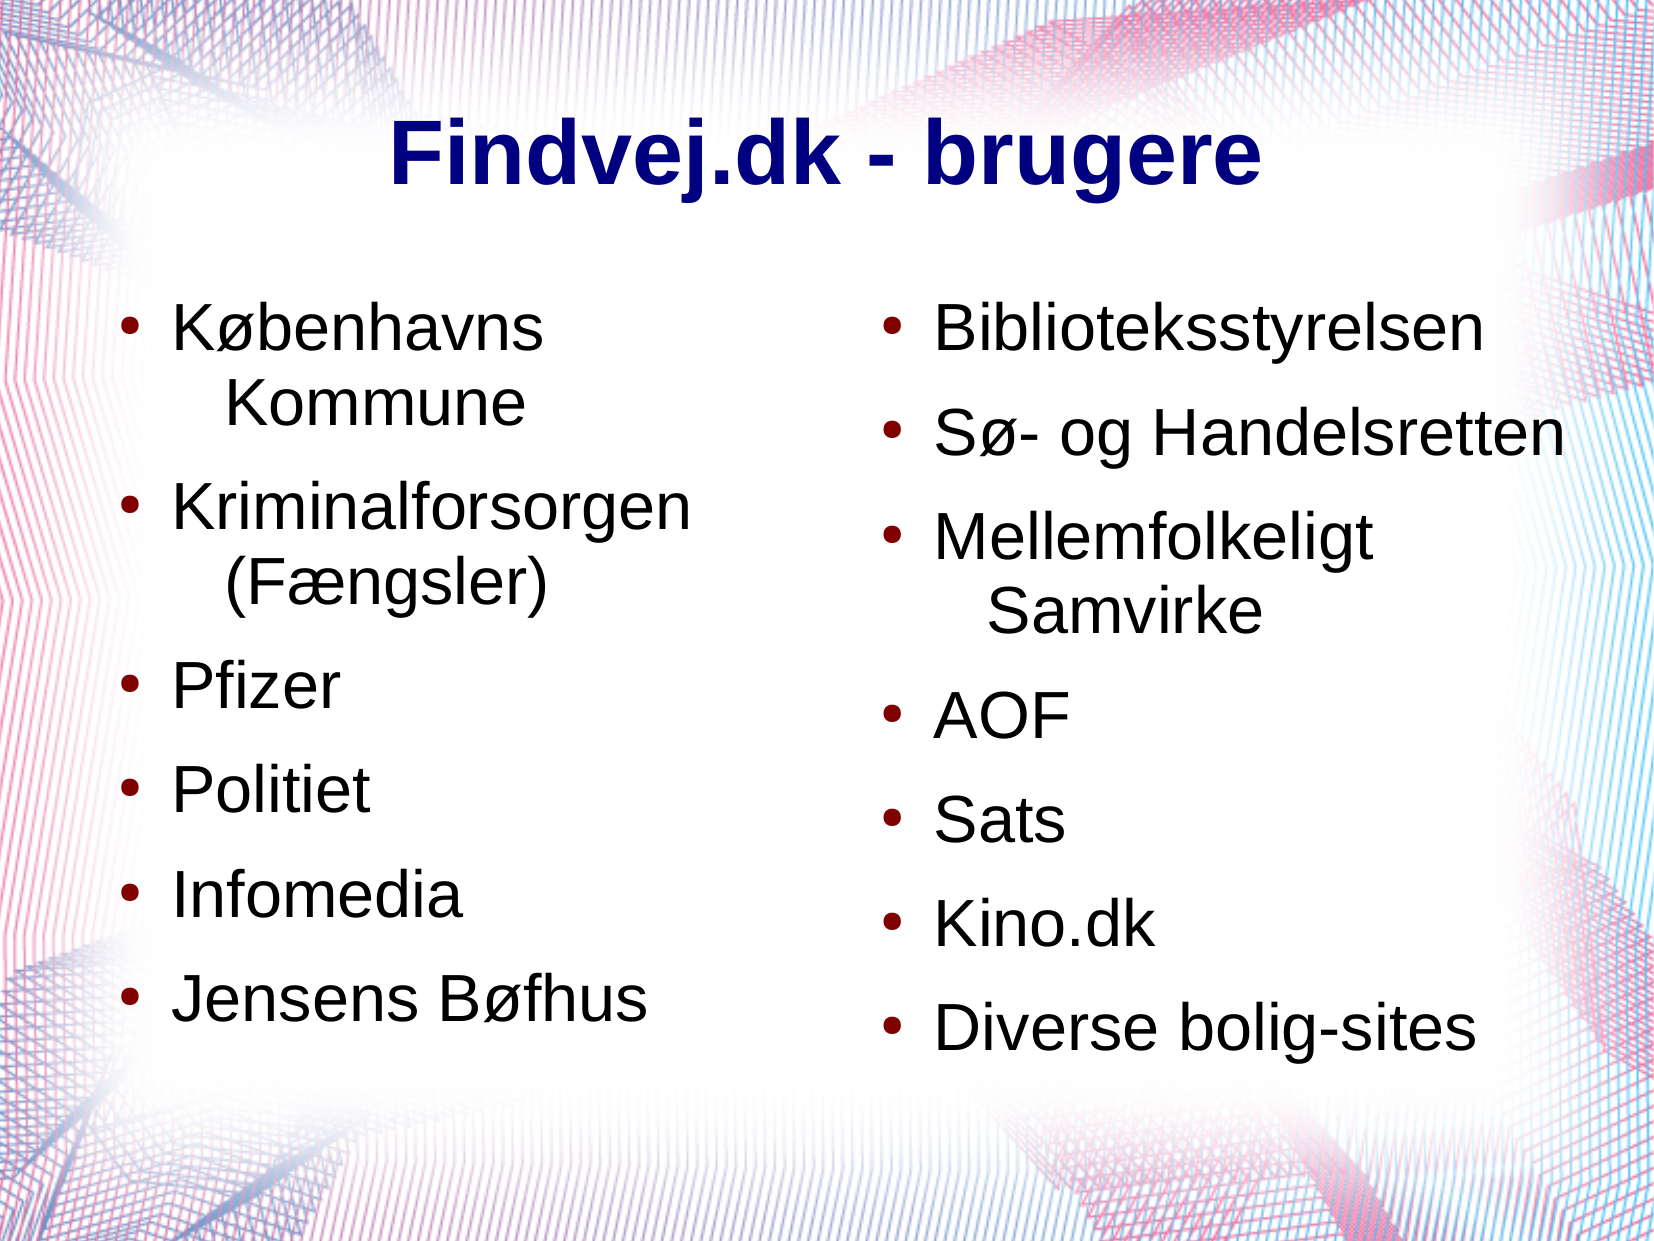

# Findvej.dk - brugere
Københavns Kommune
Kriminalforsorgen (Fængsler)
Pfizer
Politiet
Infomedia
Jensens Bøfhus
Biblioteksstyrelsen
Sø- og Handelsretten
Mellemfolkeligt Samvirke
AOF
Sats
Kino.dk
Diverse bolig-sites